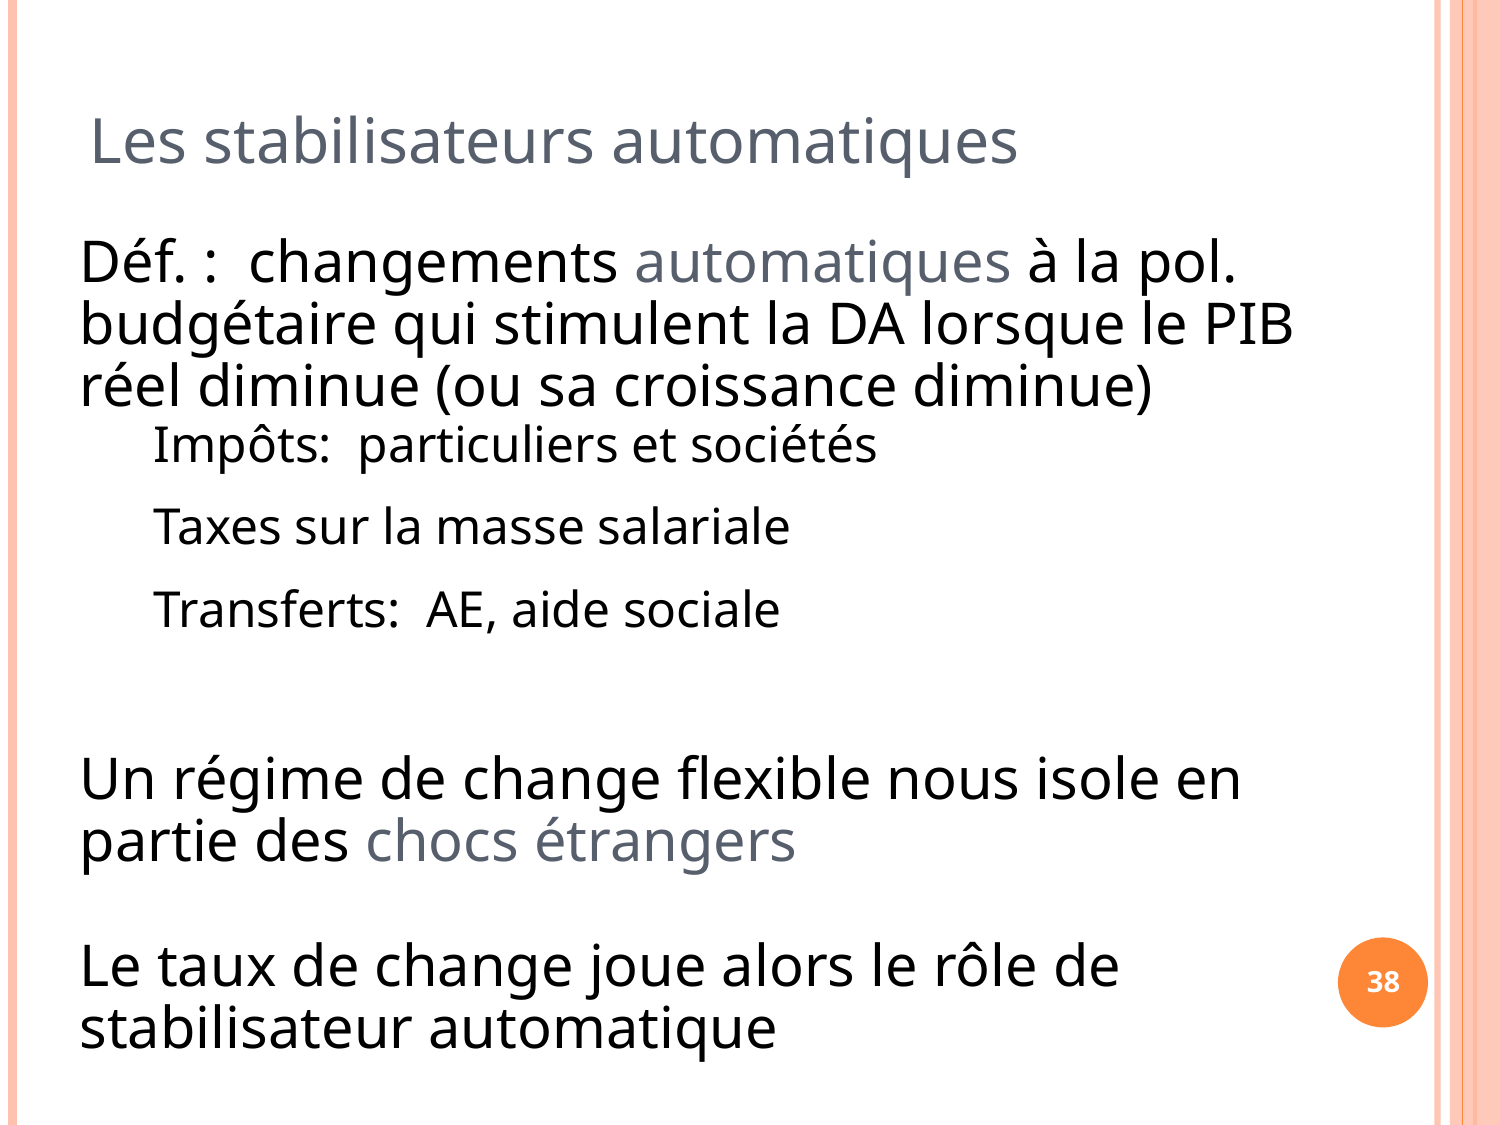

# Les stabilisateurs automatiques
Déf. : changements automatiques à la pol. budgétaire qui stimulent la DA lorsque le PIB réel diminue (ou sa croissance diminue)
Impôts: particuliers et sociétés
Taxes sur la masse salariale
Transferts: AE, aide sociale
Un régime de change flexible nous isole en partie des chocs étrangers
Le taux de change joue alors le rôle de stabilisateur automatique